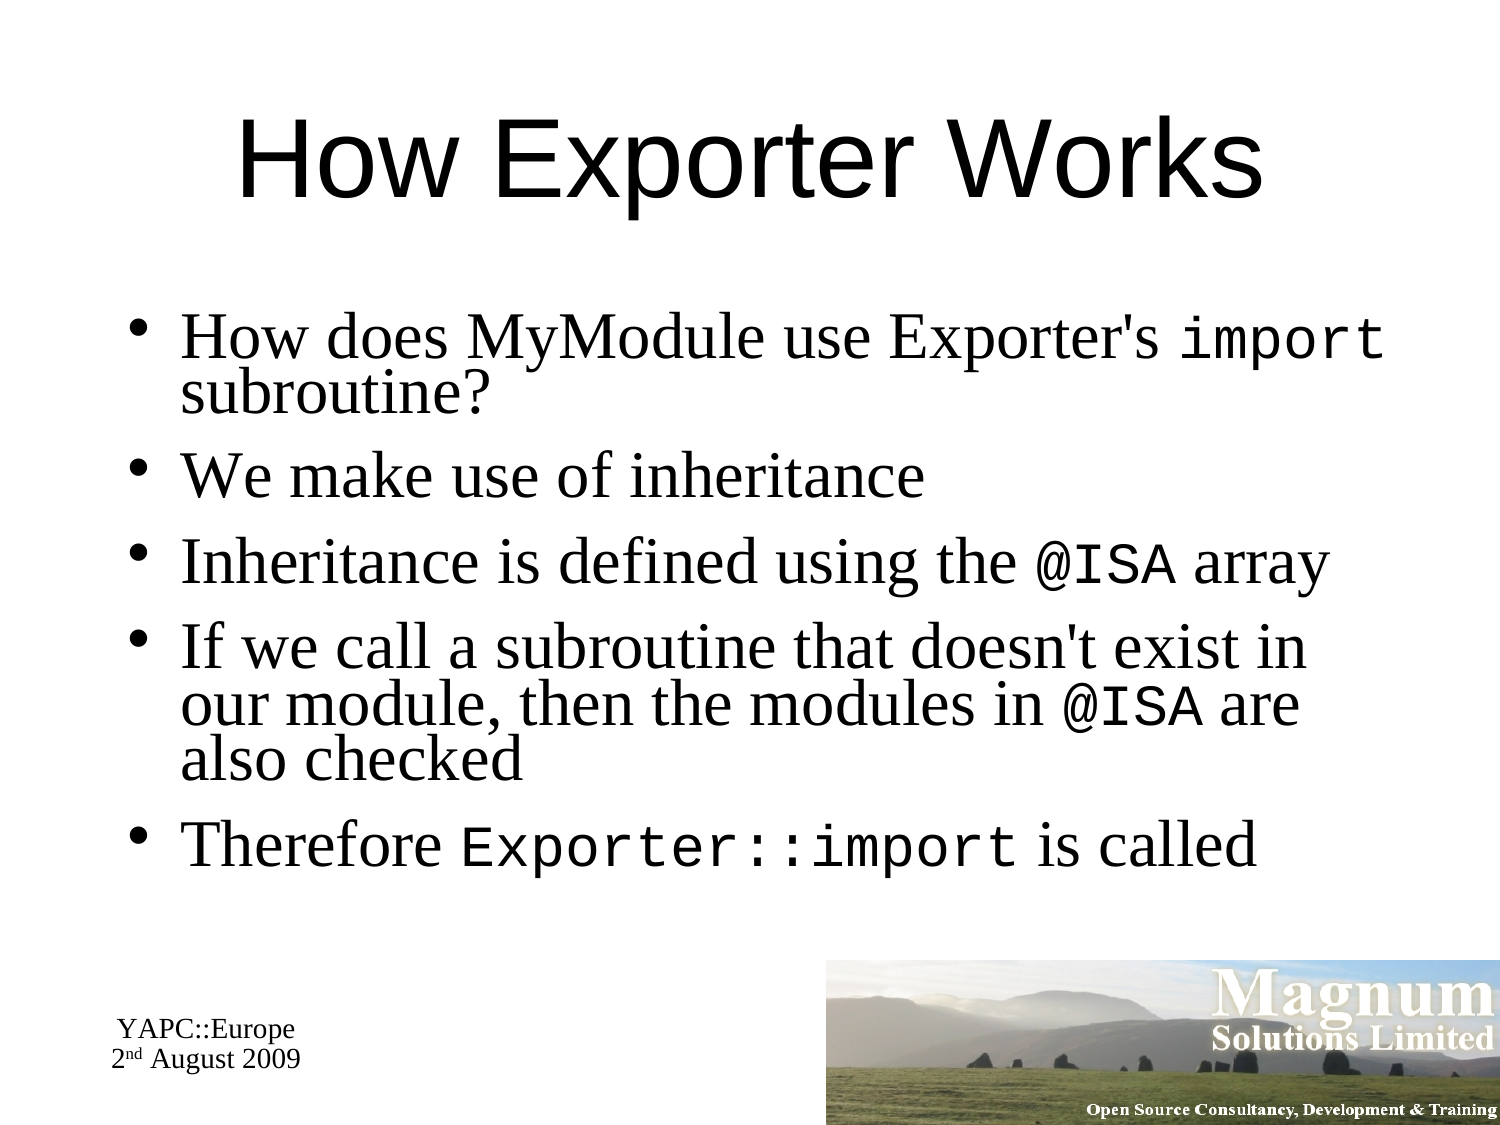

# How Exporter Works
How does MyModule use Exporter's import subroutine?
We make use of inheritance
Inheritance is defined using the @ISA array
If we call a subroutine that doesn't exist in our module, then the modules in @ISA are also checked
Therefore Exporter::import is called
63